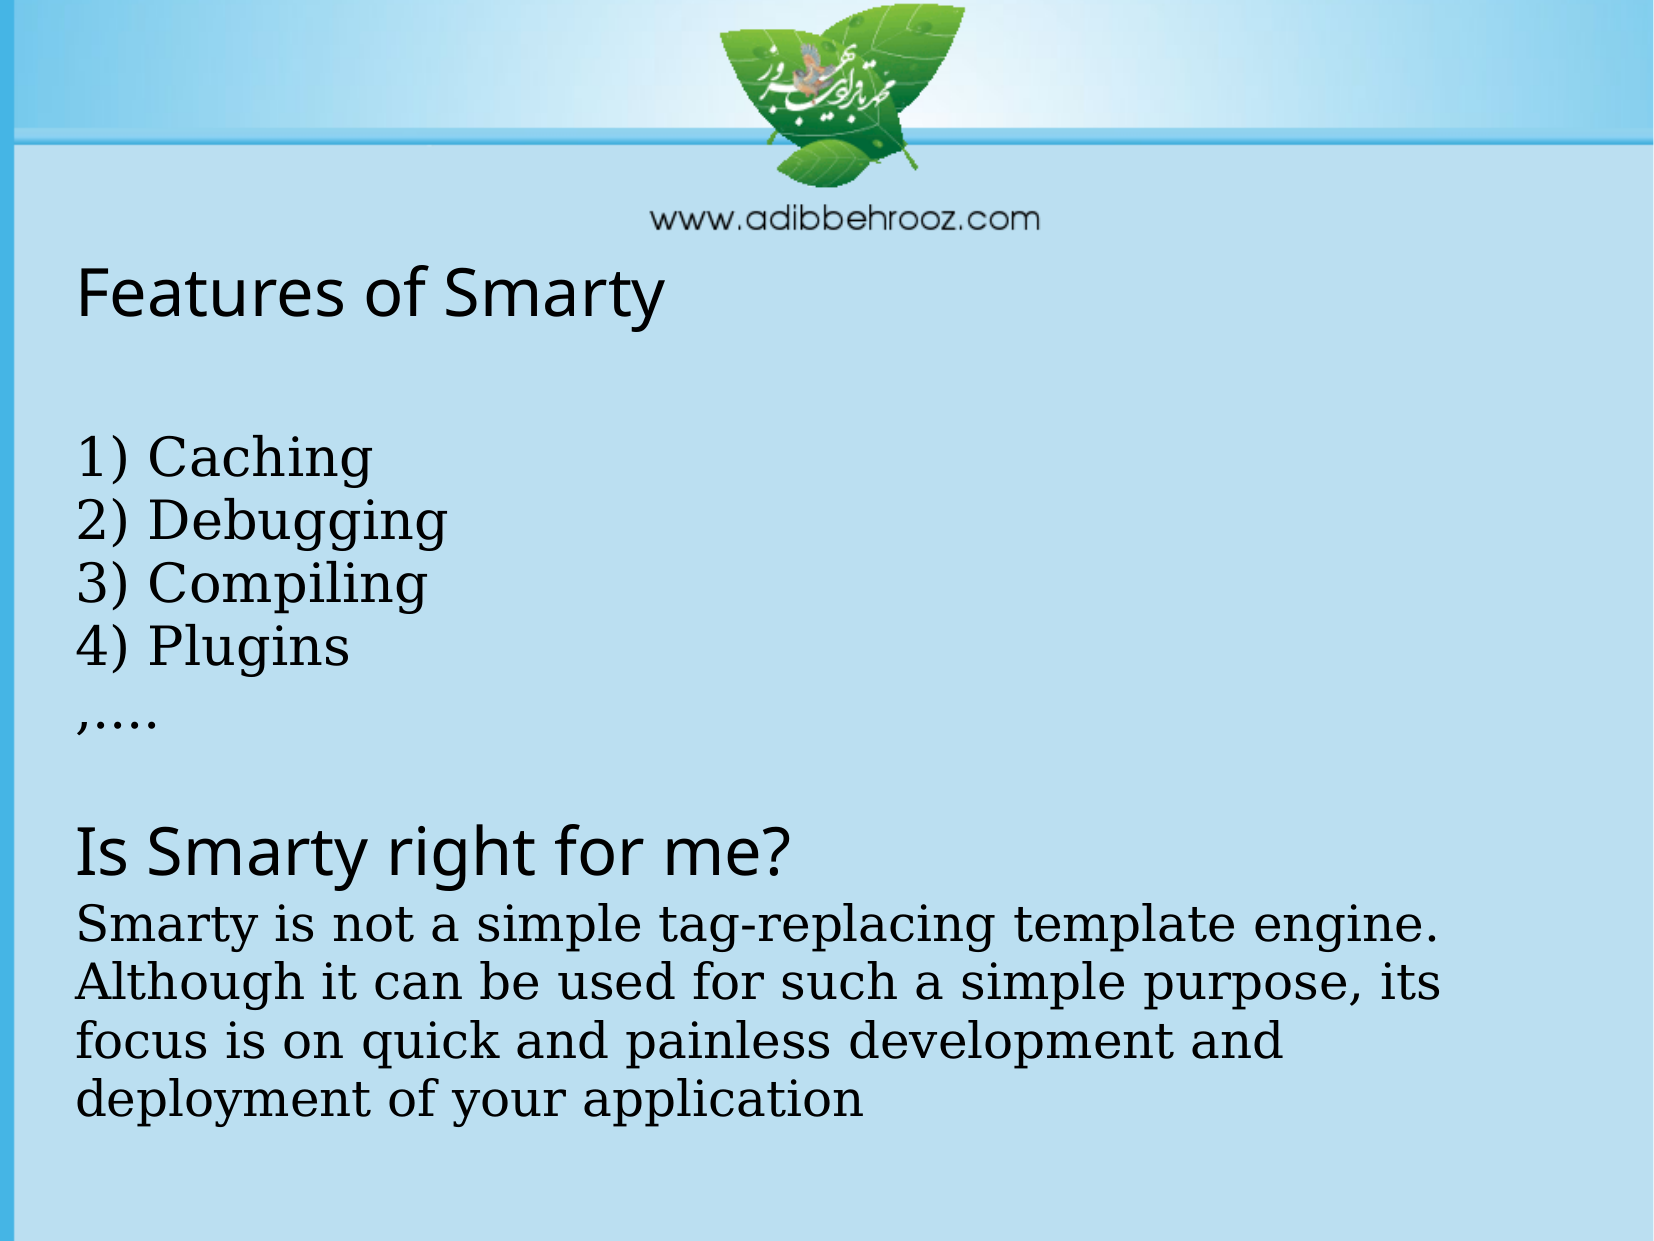

# Features of Smarty 1) Caching 2) Debugging 3) Compiling 4) Plugins ,.... Is Smarty right for me? Smarty is not a simple tag-replacing template engine. Although it can be used for such a simple purpose, its focus is on quick and painless development and deployment of your application